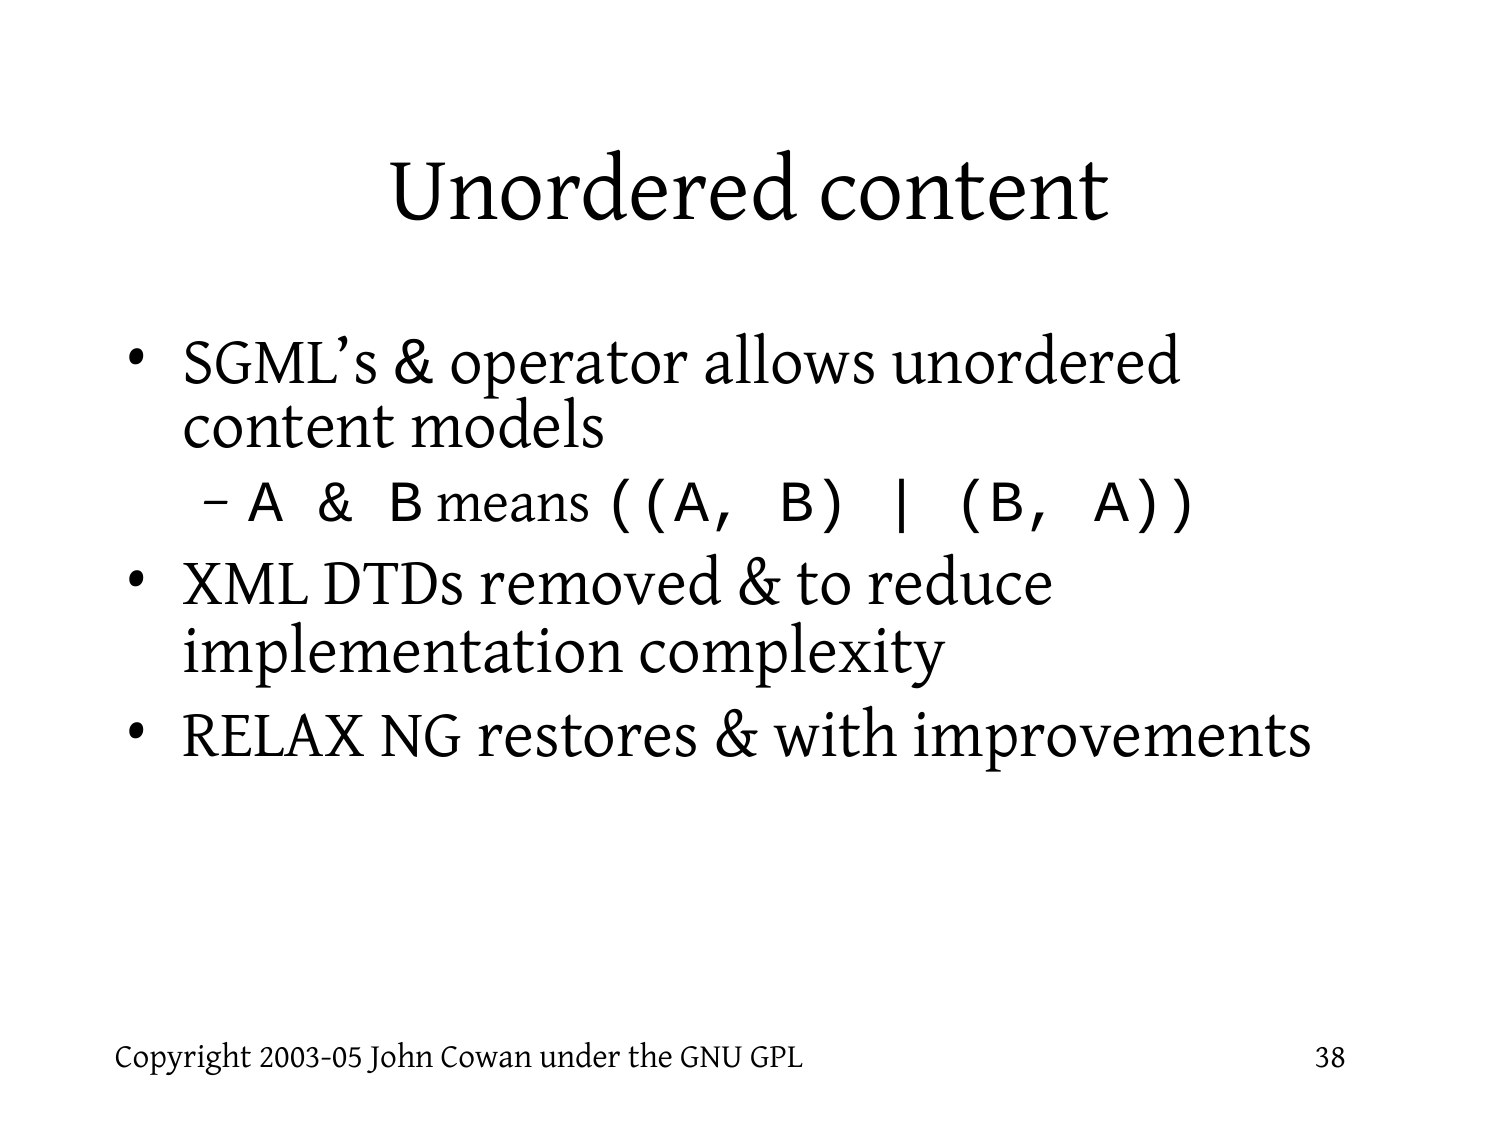

# Unordered content
SGML’s & operator allows unordered content models
A & B means ((A, B) | (B, A))
XML DTDs removed & to reduce implementation complexity
RELAX NG restores & with improvements